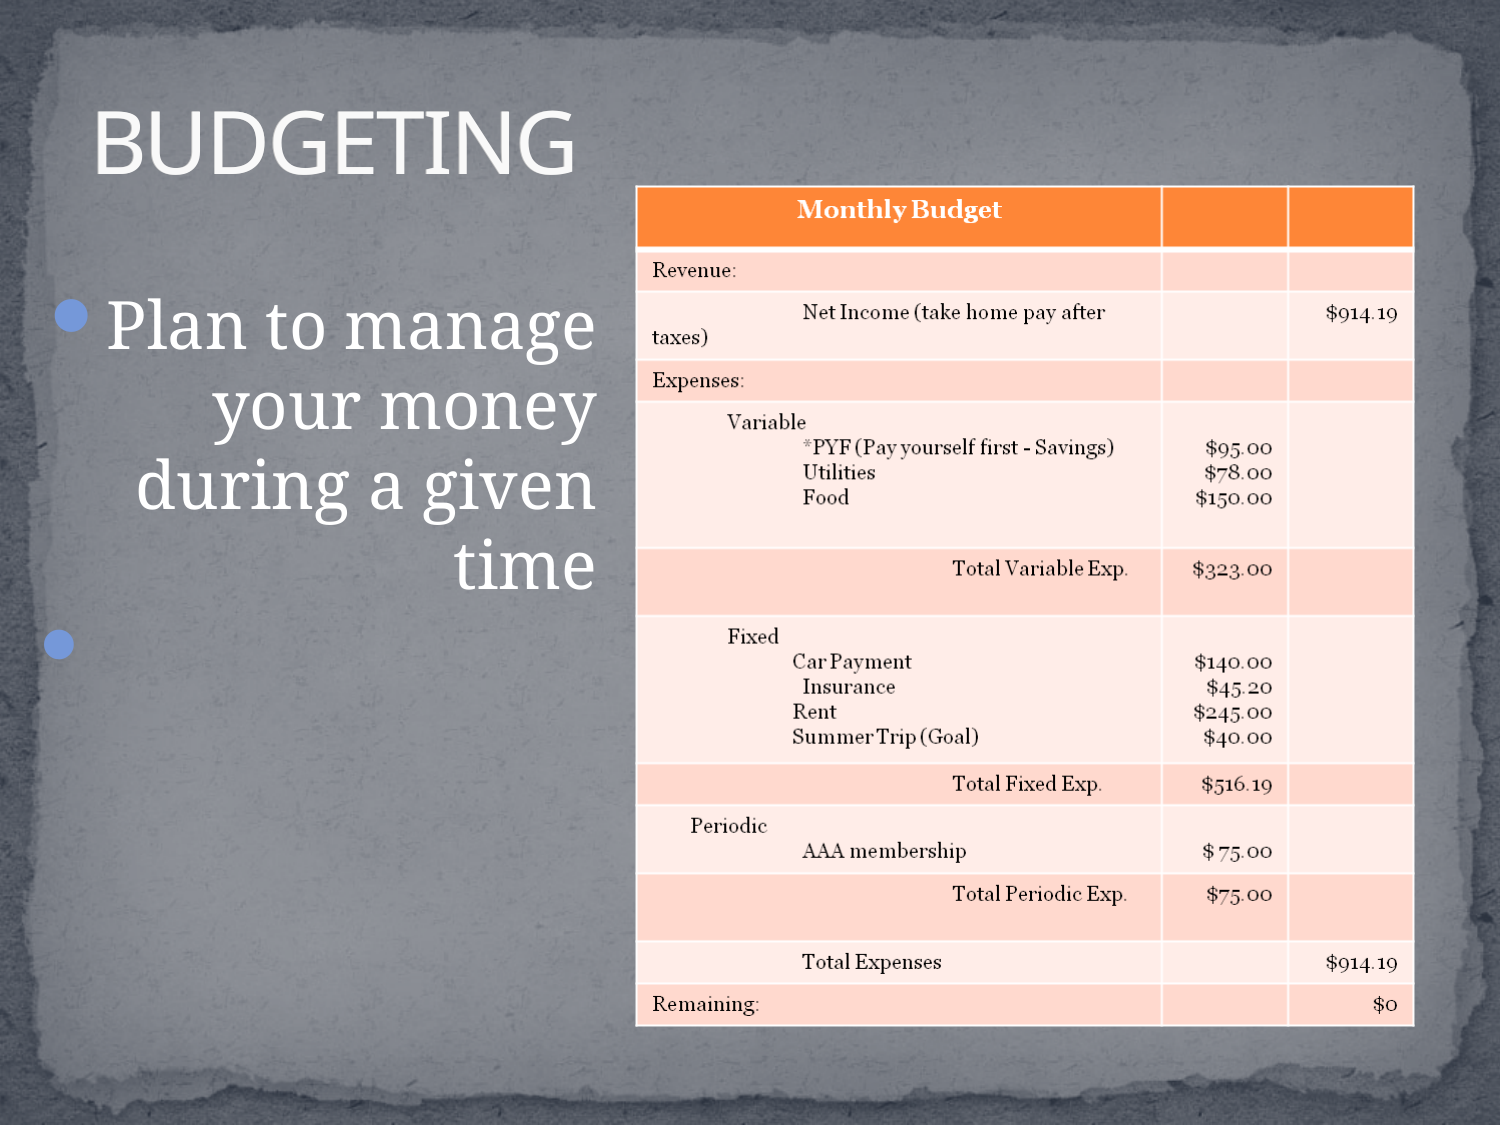

BUDGETING
# Plan to manage your money during a given time